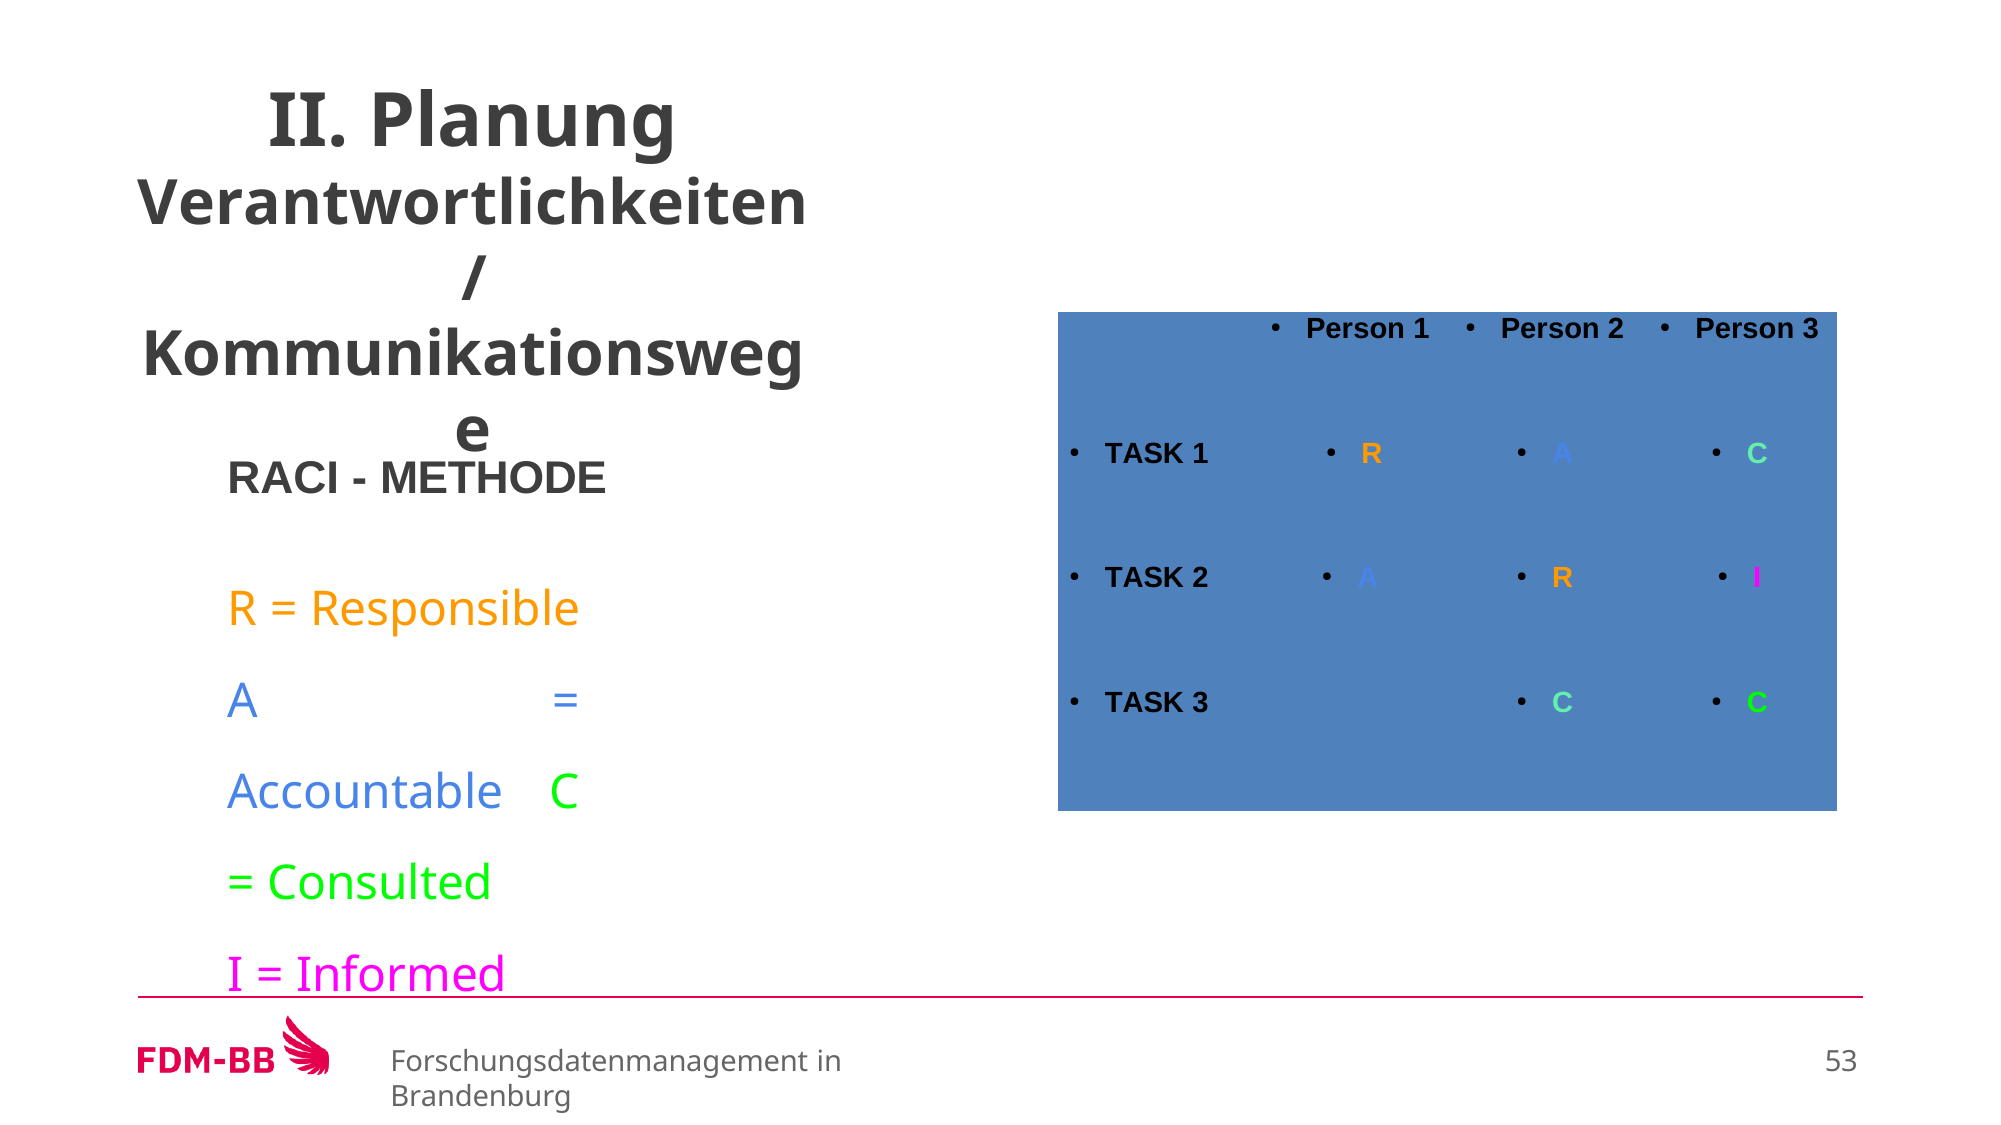

# II. Planung Verantwortlichkeiten / Kommunikationswege
| | Person 1 | Person 2 | Person 3 |
| --- | --- | --- | --- |
| TASK 1 | R | A | C |
| TASK 2 | A | R | I |
| TASK 3 | | C | C |
RACI - METHODE
R = Responsible A = Accountable C = Consulted
I = Informed
Forschungsdatenmanagement in Brandenburg
53